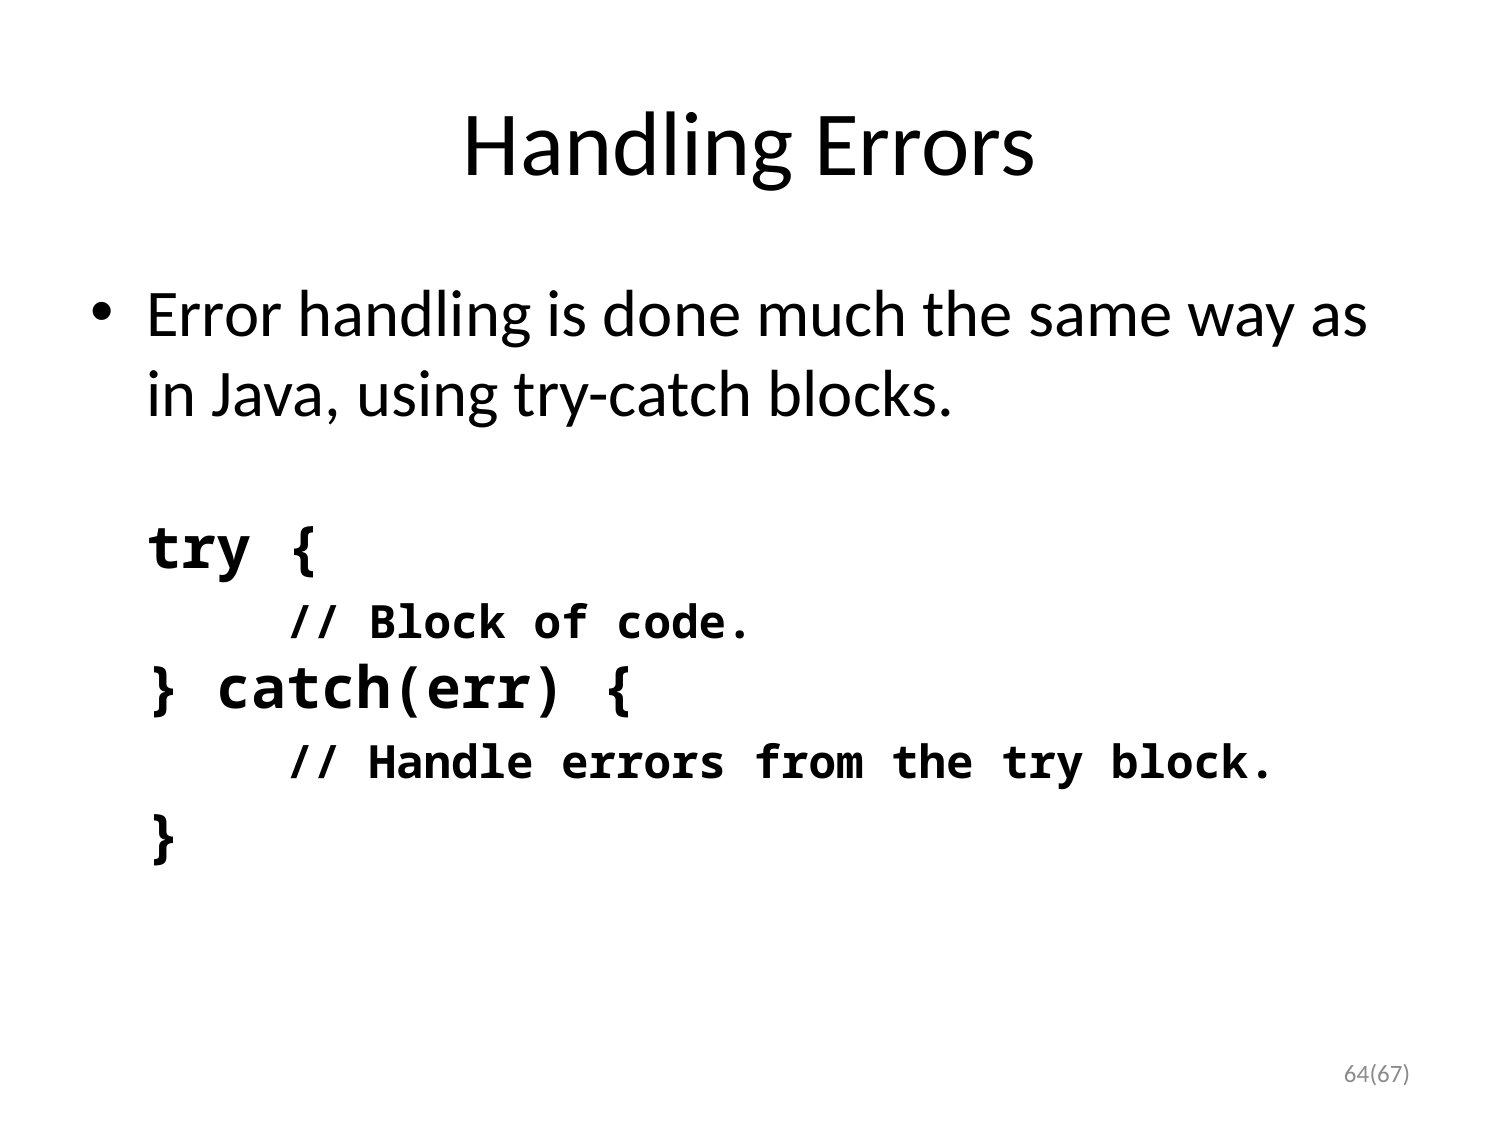

# Handling Errors
Error handling is done much the same way as in Java, using try-catch blocks.
try {
 // Block of code.
} catch(err) {
 // Handle errors from the try block.
}
64